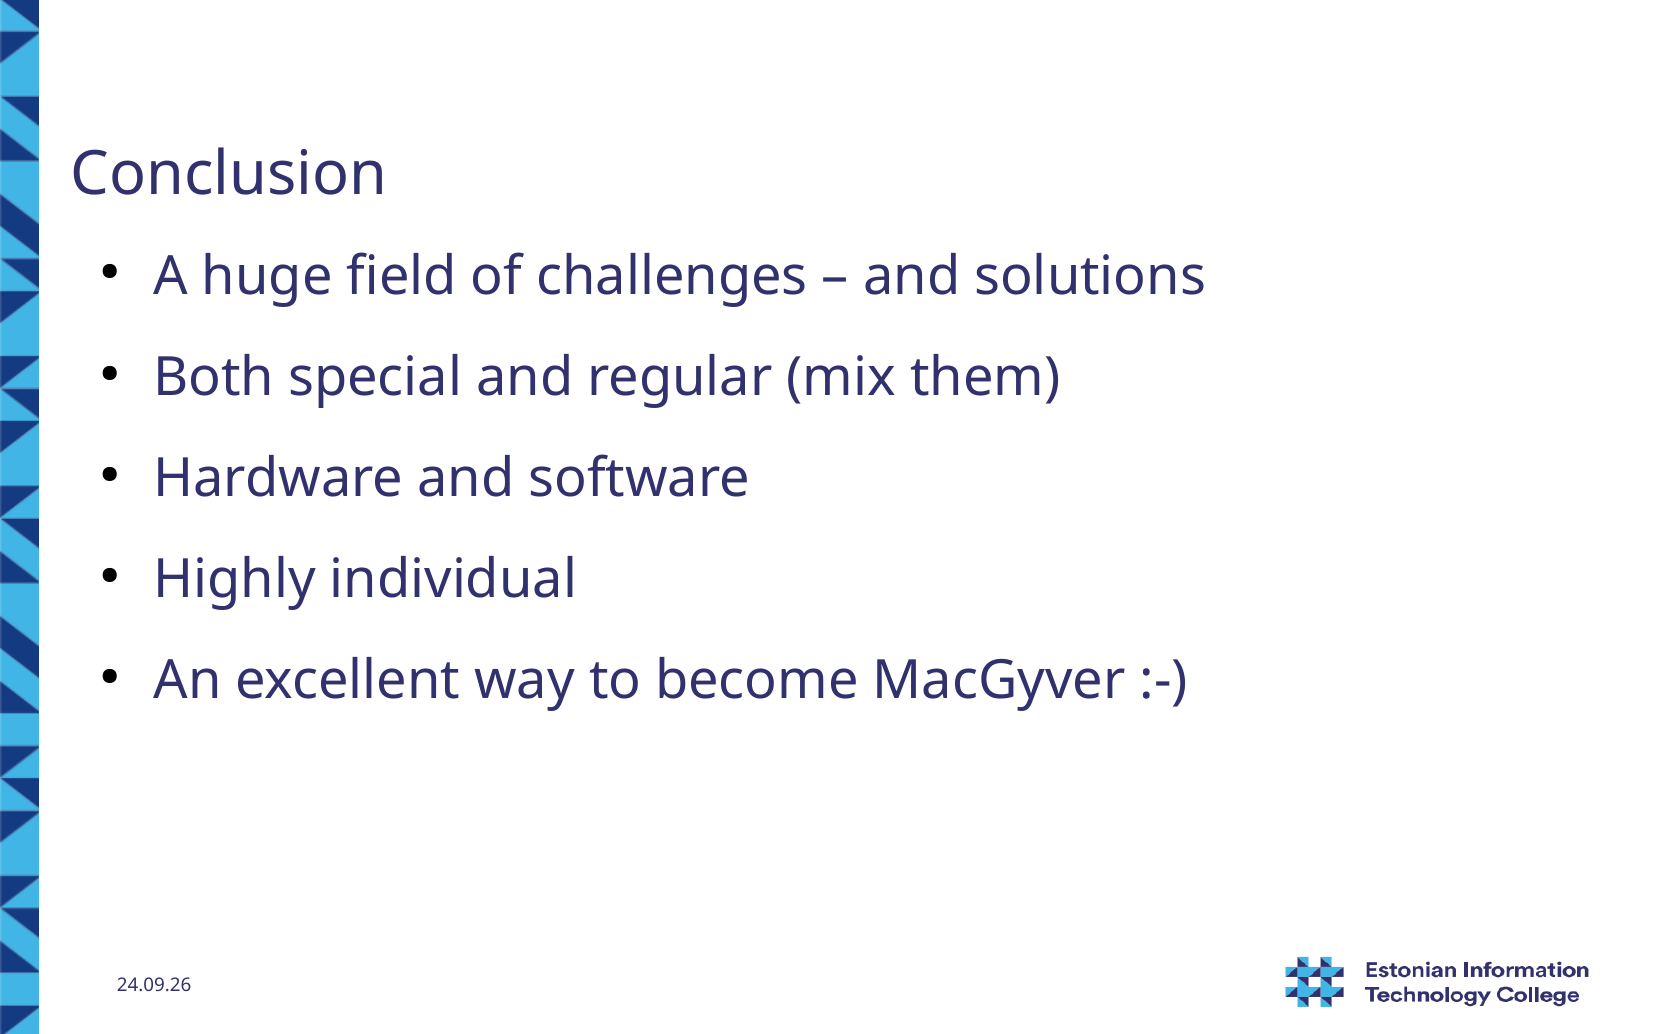

# Conclusion
A huge field of challenges – and solutions
Both special and regular (mix them)
Hardware and software
Highly individual
An excellent way to become MacGyver :-)